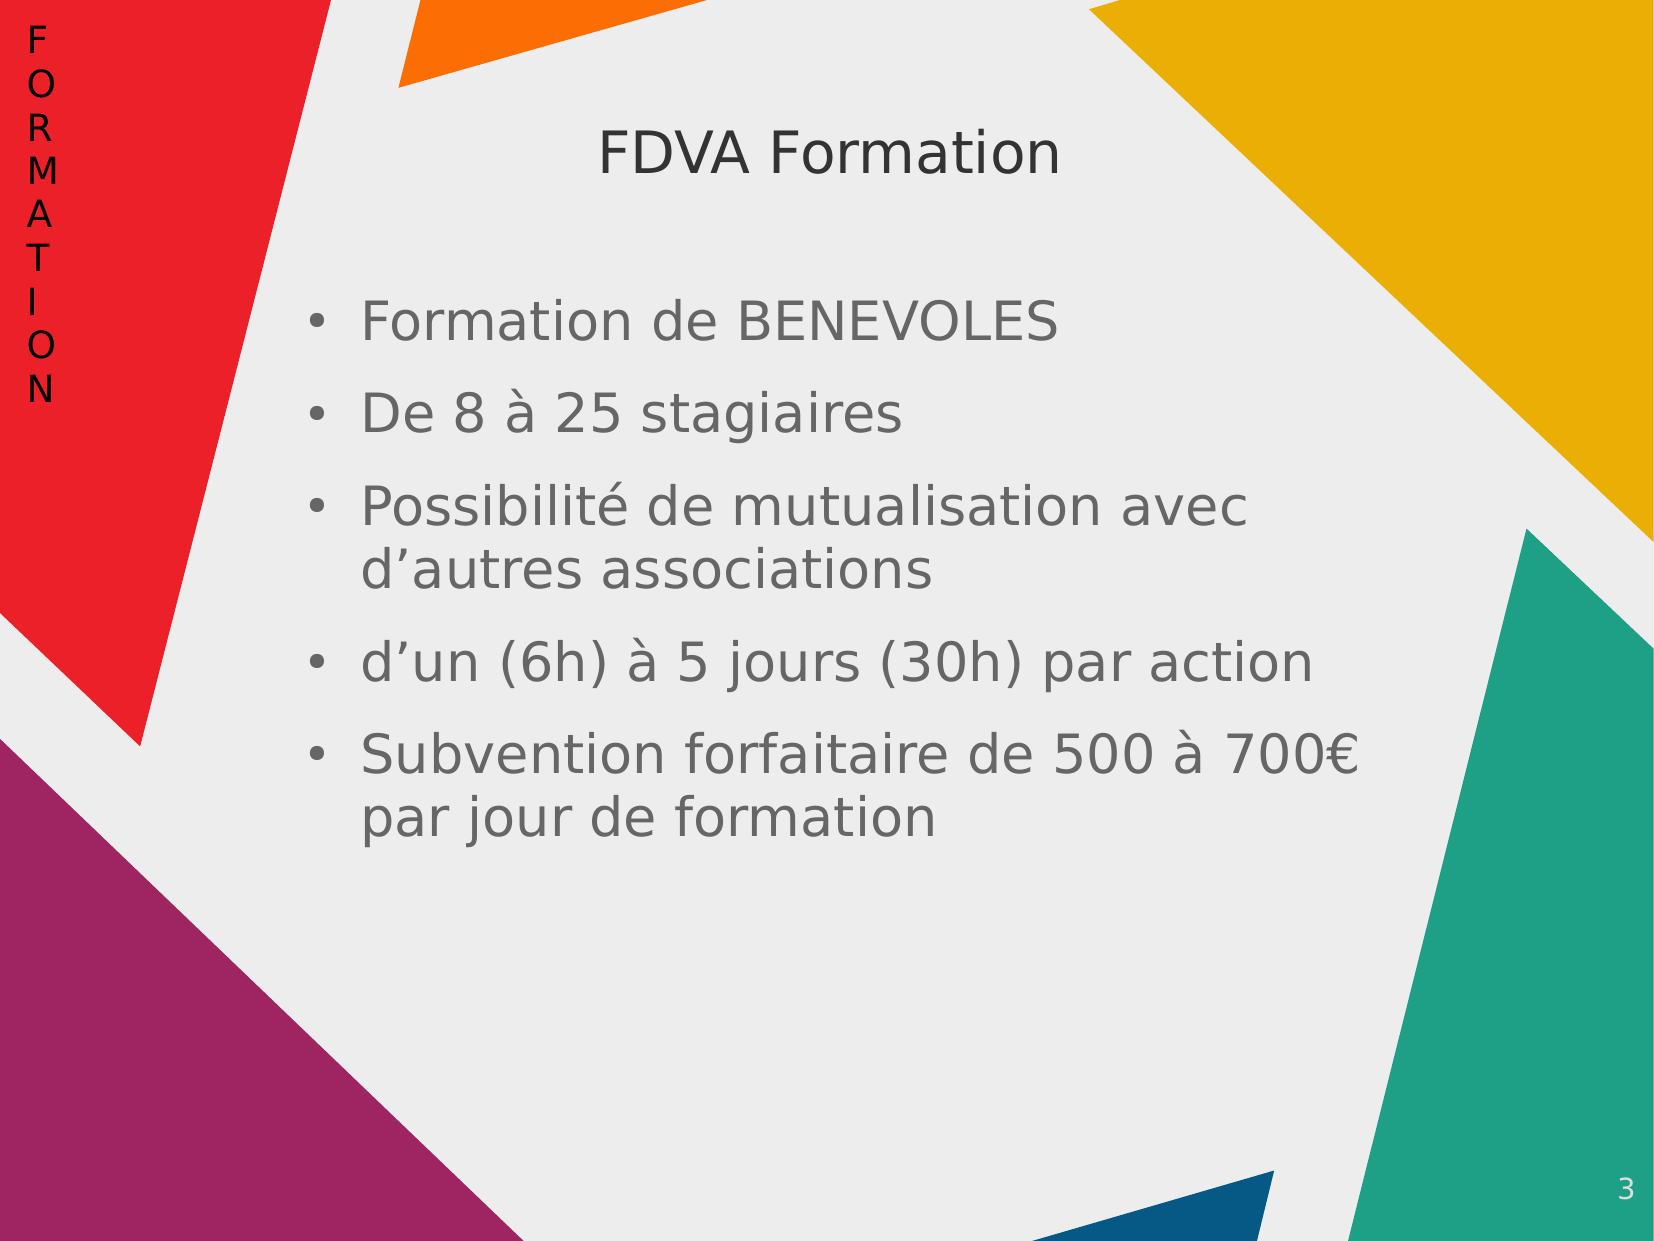

FORMAT
ION
# FDVA Formation
Formation de BENEVOLES
De 8 à 25 stagiaires
Possibilité de mutualisation avec d’autres associations
d’un (6h) à 5 jours (30h) par action
Subvention forfaitaire de 500 à 700€ par jour de formation
3